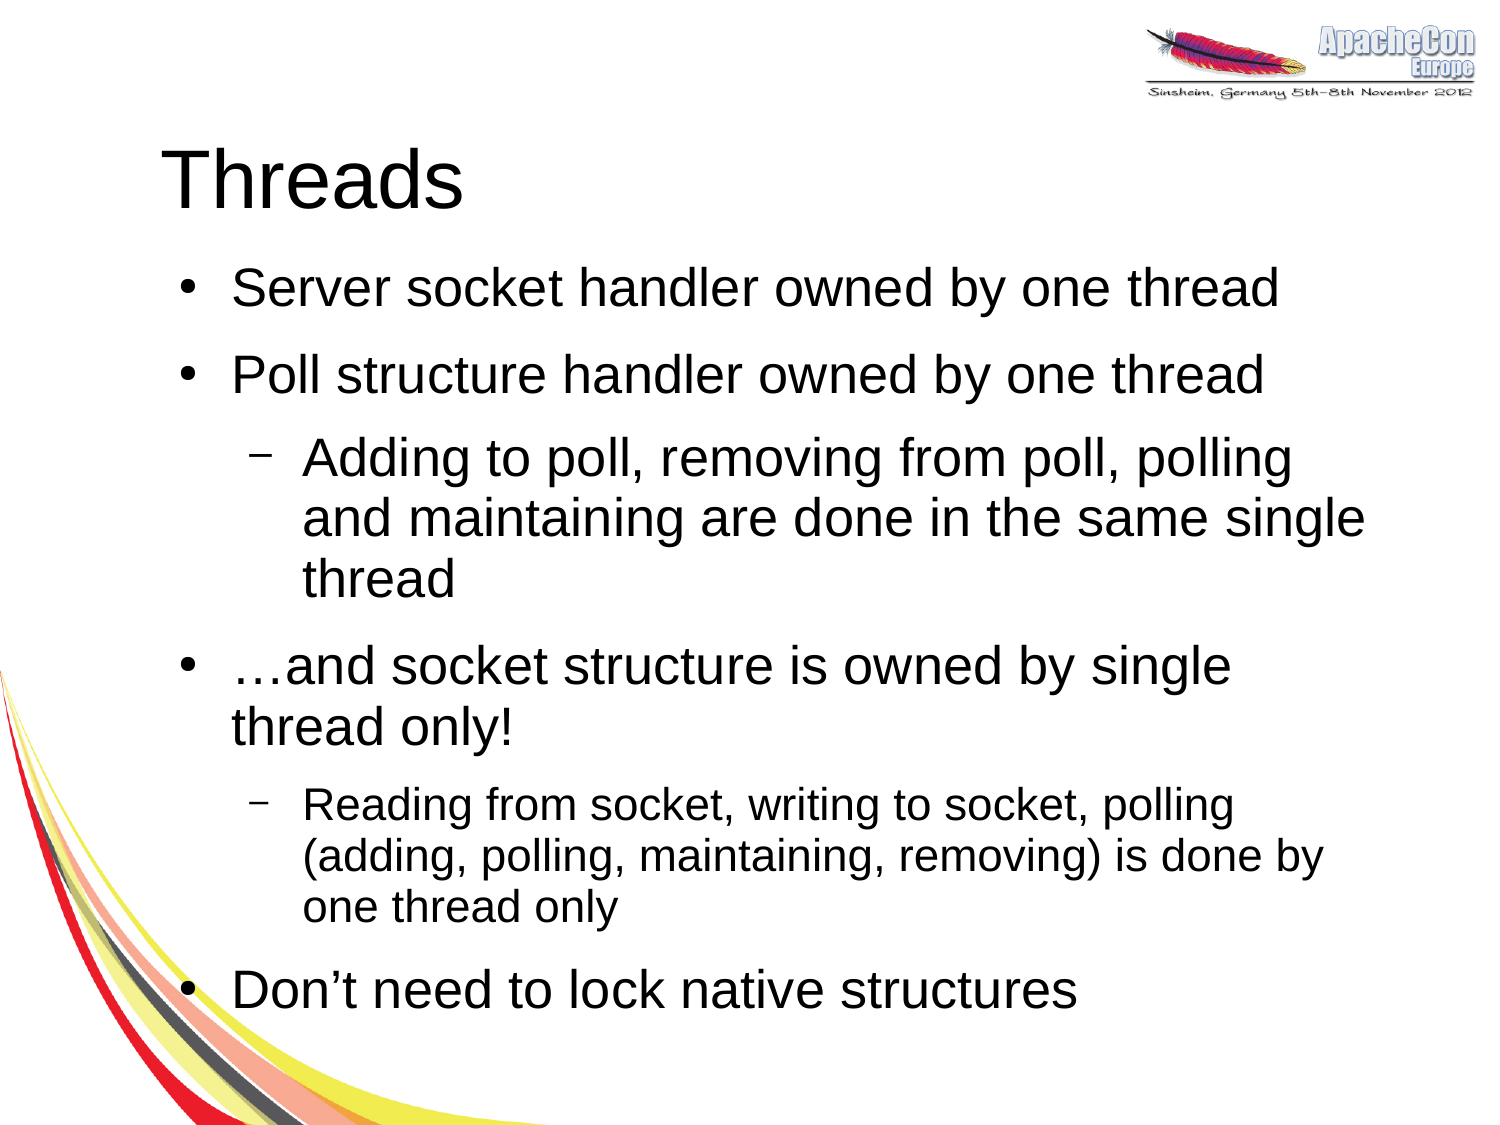

# Threads
Server socket handler owned by one thread
Poll structure handler owned by one thread
Adding to poll, removing from poll, polling and maintaining are done in the same single thread
…and socket structure is owned by single thread only!
Reading from socket, writing to socket, polling (adding, polling, maintaining, removing) is done by one thread only
Don’t need to lock native structures